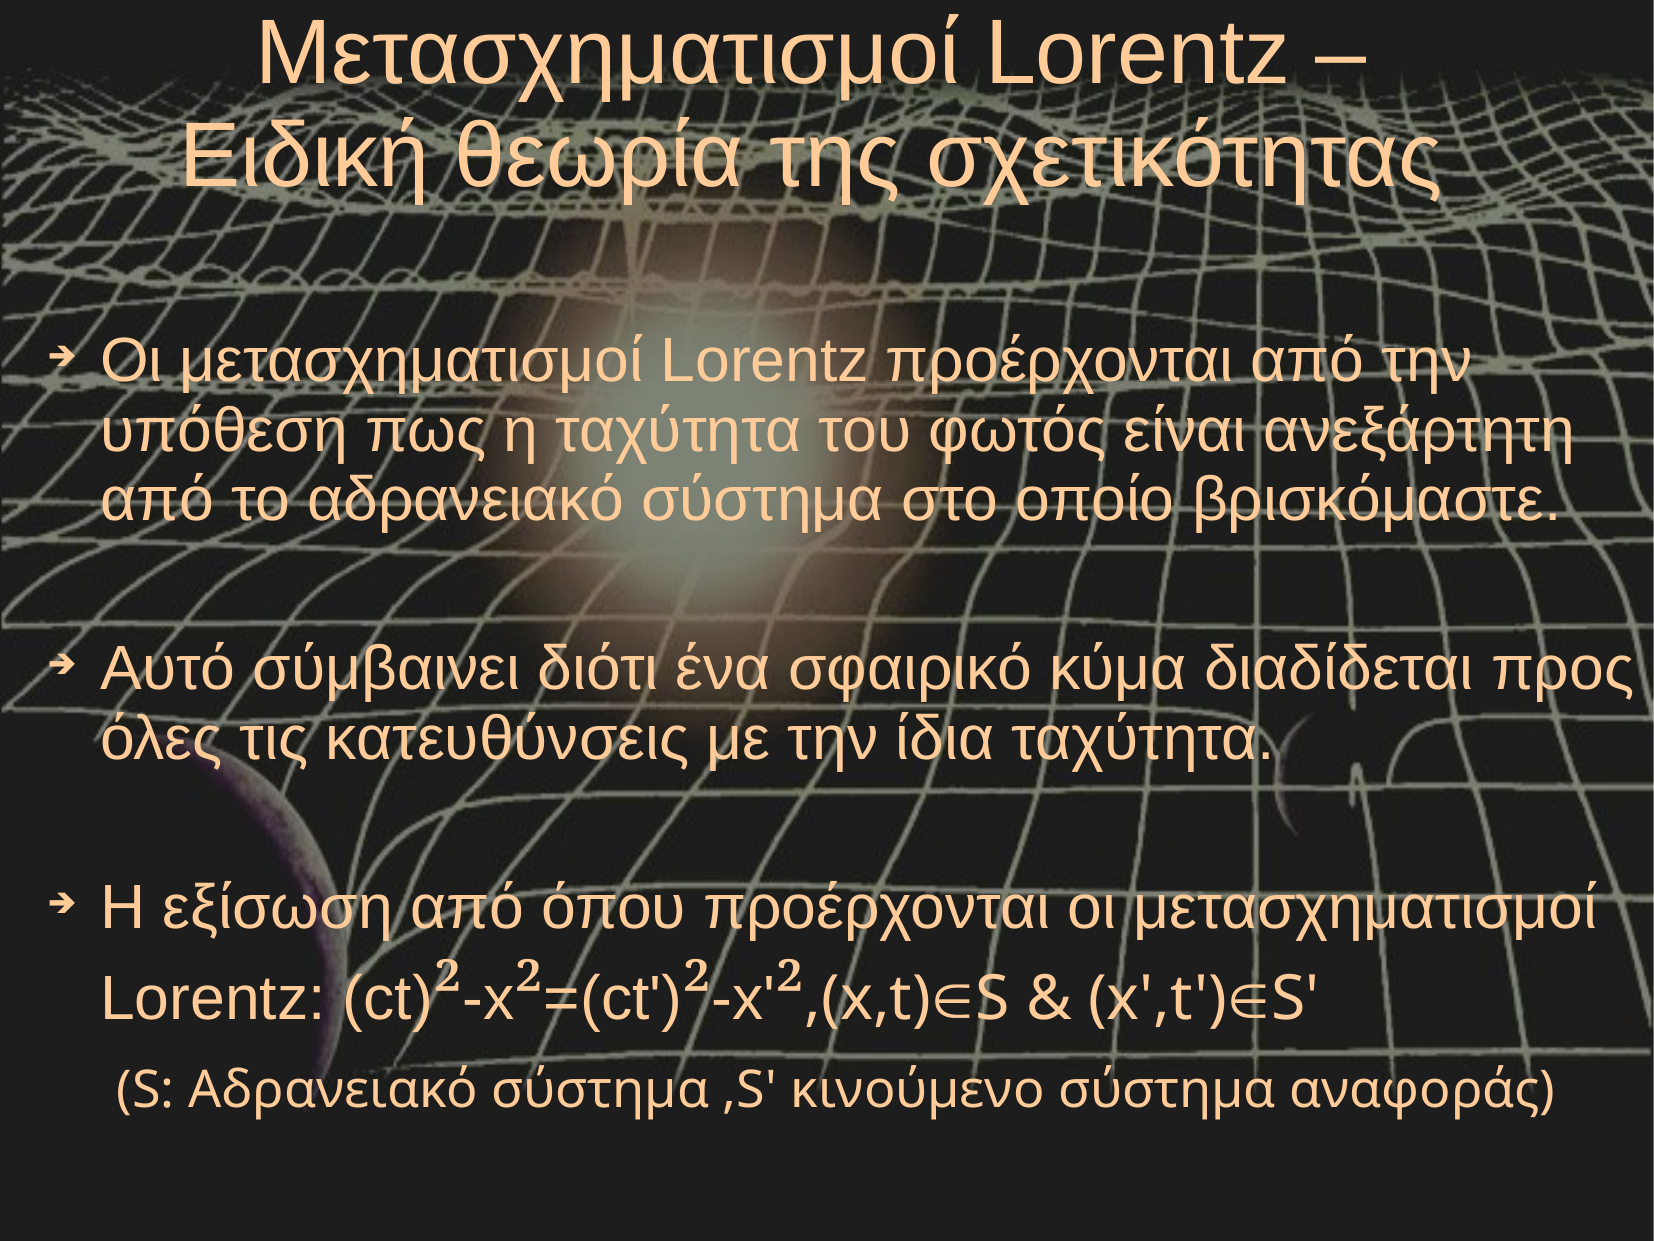

# Μετασχηματισμοί Lorentz – Ειδική θεωρία της σχετικότητας
Οι μετασχηματισμοί Lorentz προέρχονται από την υπόθεση πως η ταχύτητα του φωτός είναι ανεξάρτητη από το αδρανειακό σύστημα στο οποίο βρισκόμαστε.
Αυτό σύμβαινει διότι ένα σφαιρικό κύμα διαδίδεται προς όλες τις κατευθύνσεις με την ίδια ταχύτητα.
Η εξίσωση από όπου προέρχονται οι μετασχηματισμοί Lorentz: (ct)²-x²=(ct')²-x'²,(x,t)ÎS & (x',t')ÎS'
 (S: Αδρανειακό σύστημα ,S' κινούμενο σύστημα αναφοράς)